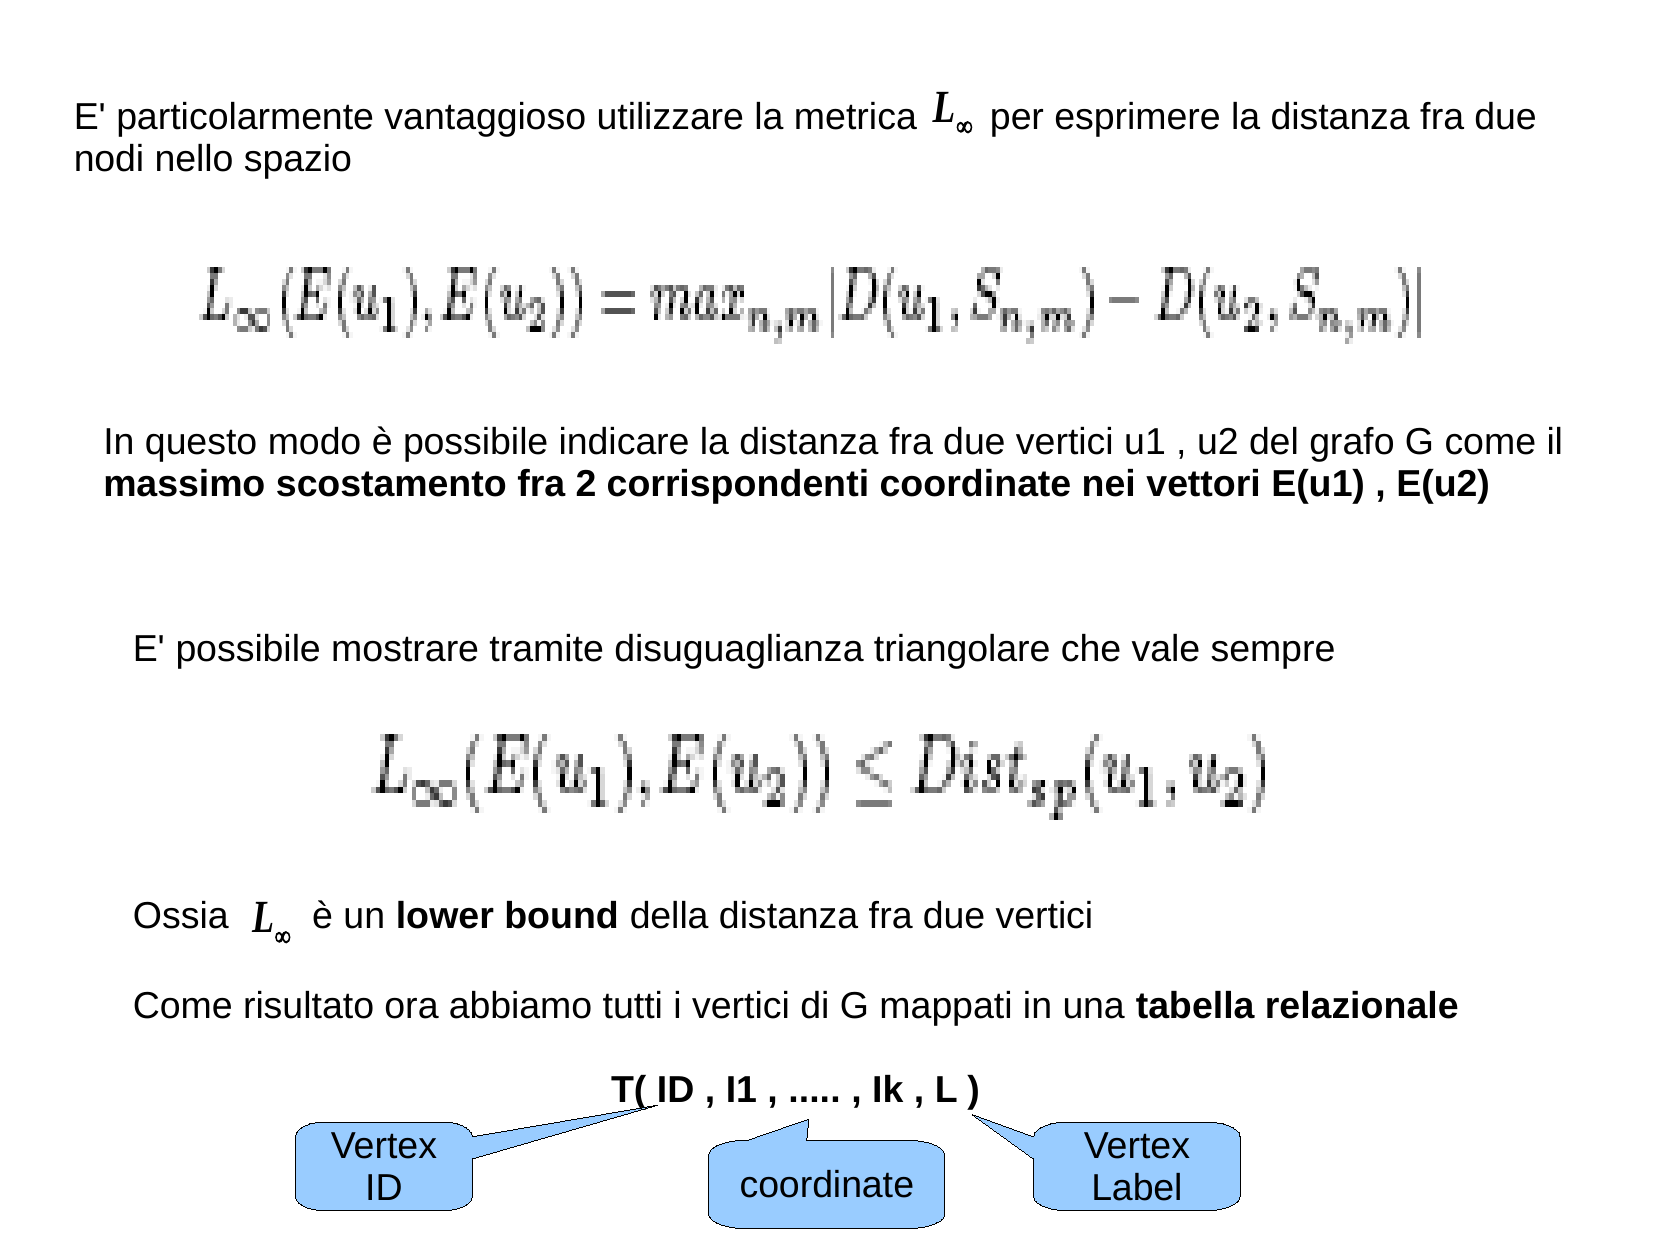

E' particolarmente vantaggioso utilizzare la metrica per esprimere la distanza fra due
nodi nello spazio
In questo modo è possibile indicare la distanza fra due vertici u1 , u2 del grafo G come il
massimo scostamento fra 2 corrispondenti coordinate nei vettori E(u1) , E(u2)
E' possibile mostrare tramite disuguaglianza triangolare che vale sempre
Ossia è un lower bound della distanza fra due vertici
Come risultato ora abbiamo tutti i vertici di G mappati in una tabella relazionale
T( ID , I1 , ..... , Ik , L )
Vertex ID
Vertex Label
coordinate